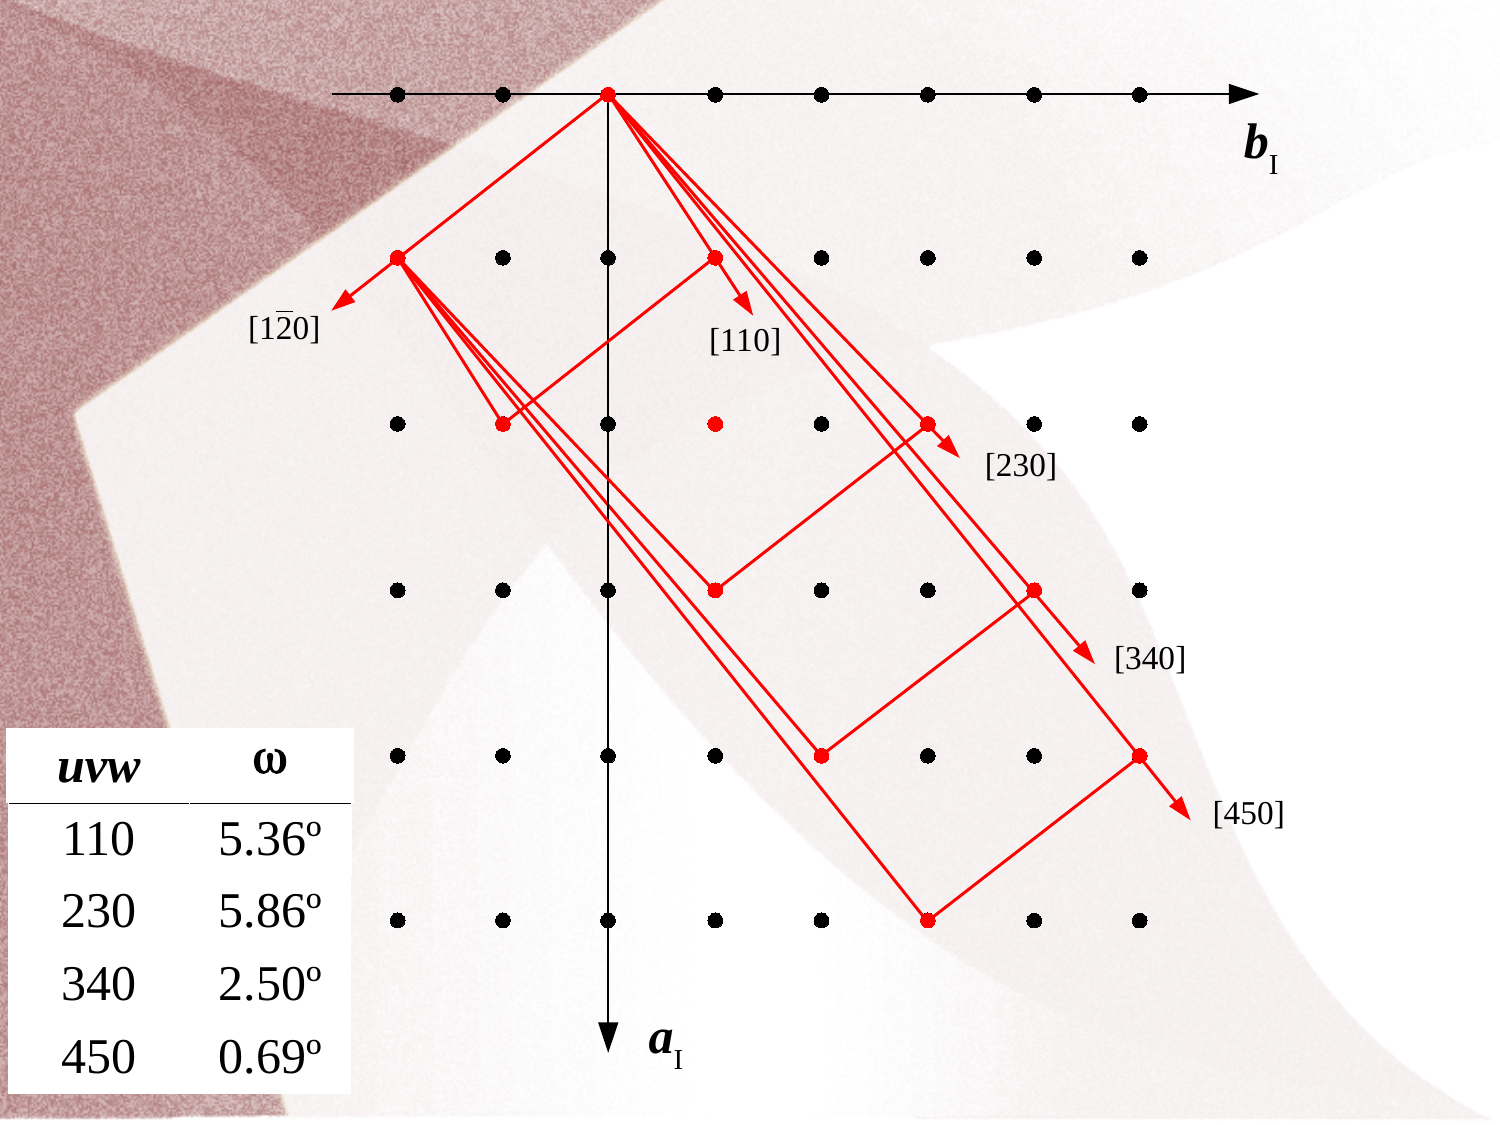

bI
[120]
[110]
[230]
[340]
| uvw | w |
| --- | --- |
| 110 | 5.36º |
| 230 | 5.86º |
| 340 | 2.50º |
| 450 | 0.69º |
[450]
aI